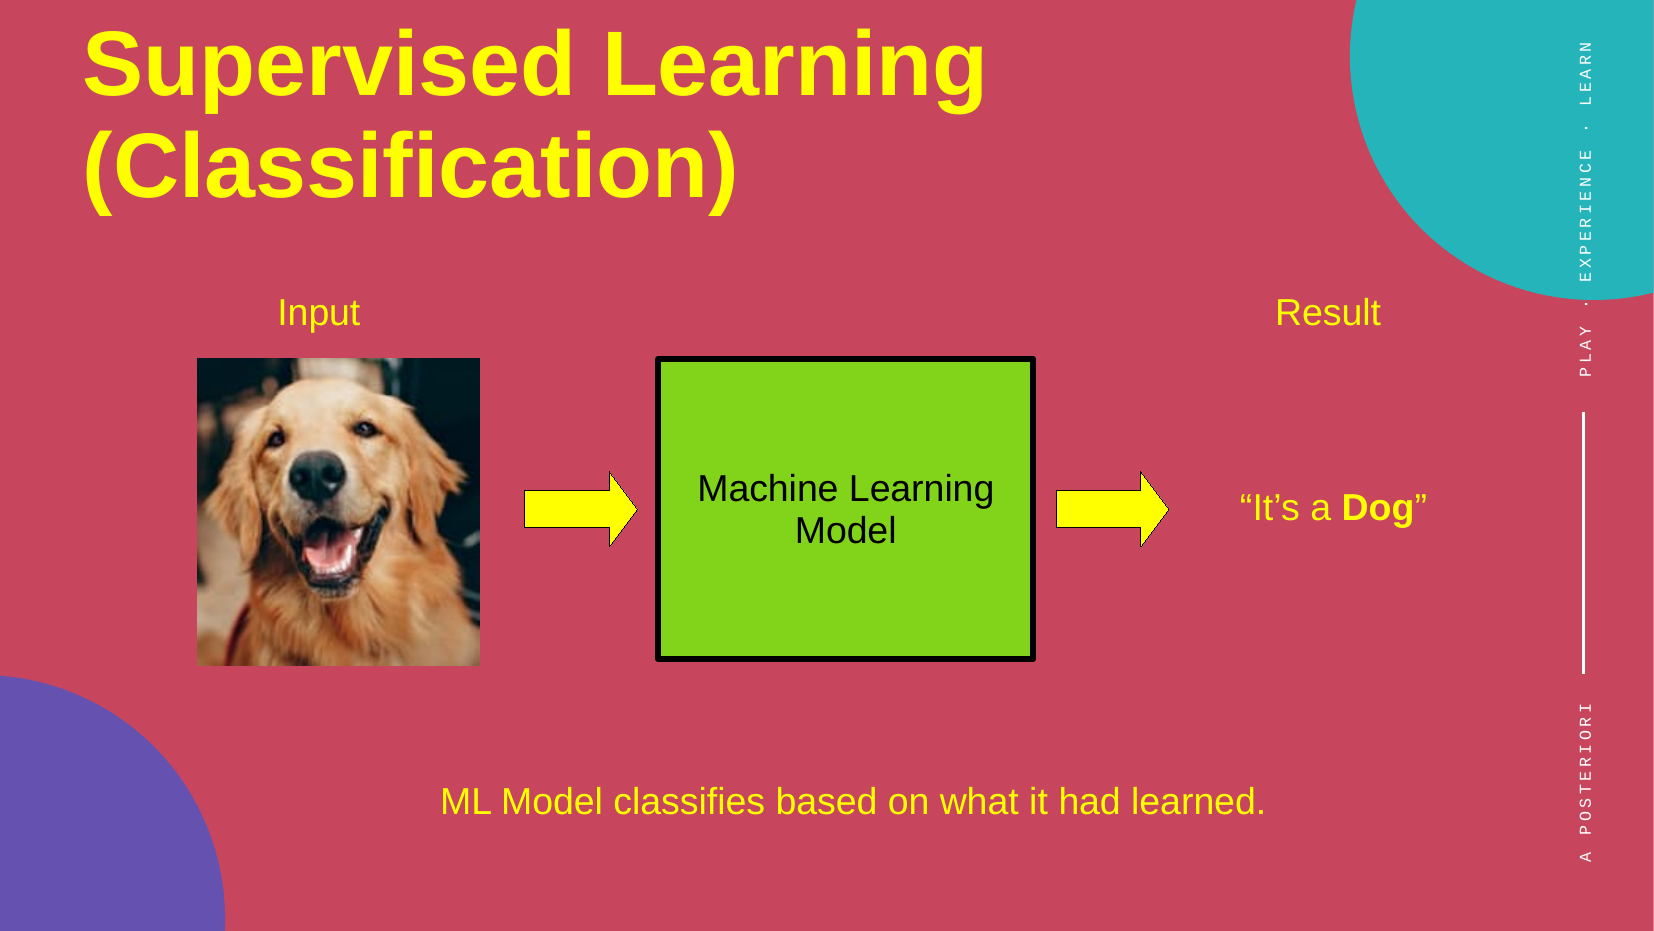

# Supervised Learning (Classification)
Input
Result
Machine Learning
Model
“It’s a Dog”
ML Model classifies based on what it had learned.